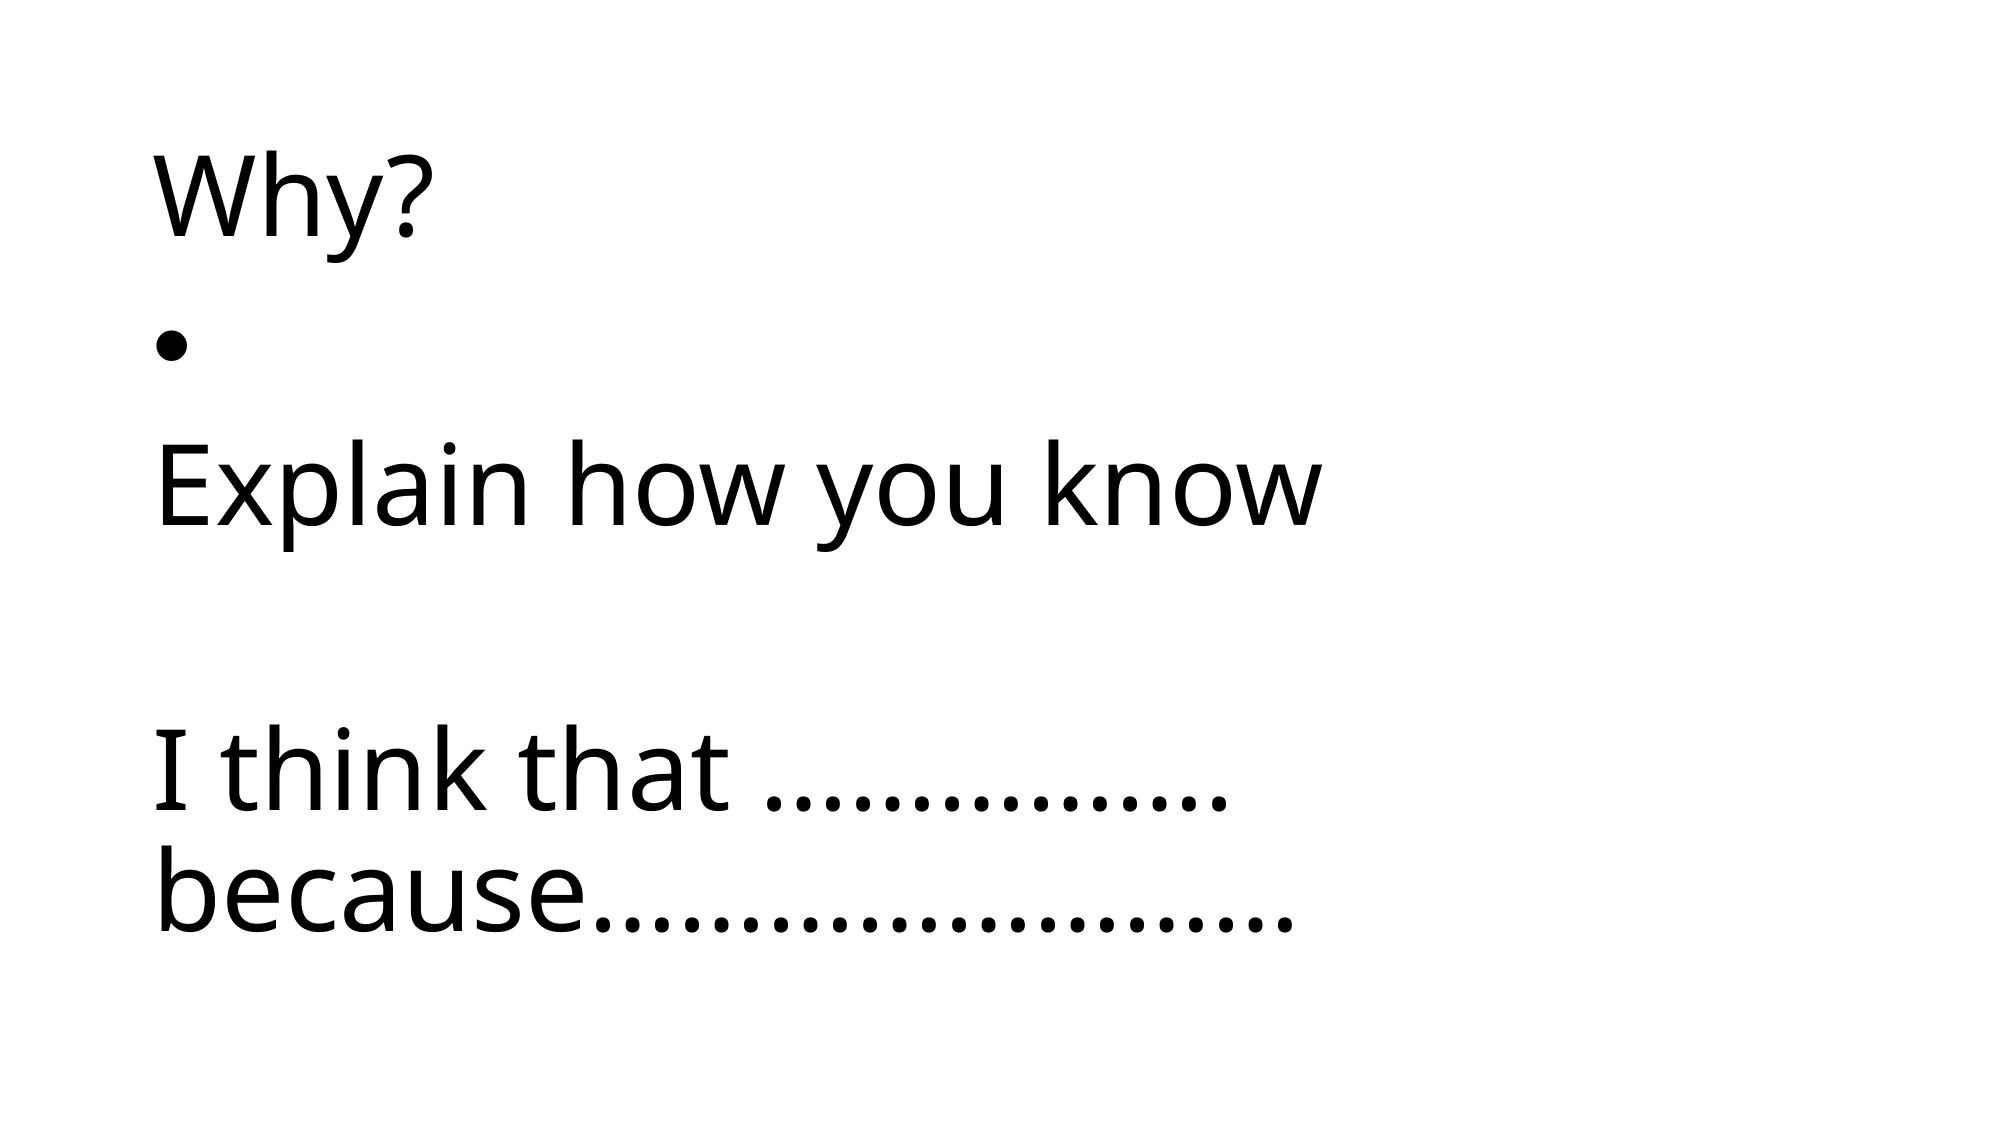

# Why?
Explain how you know
I think that ……………. because……………………